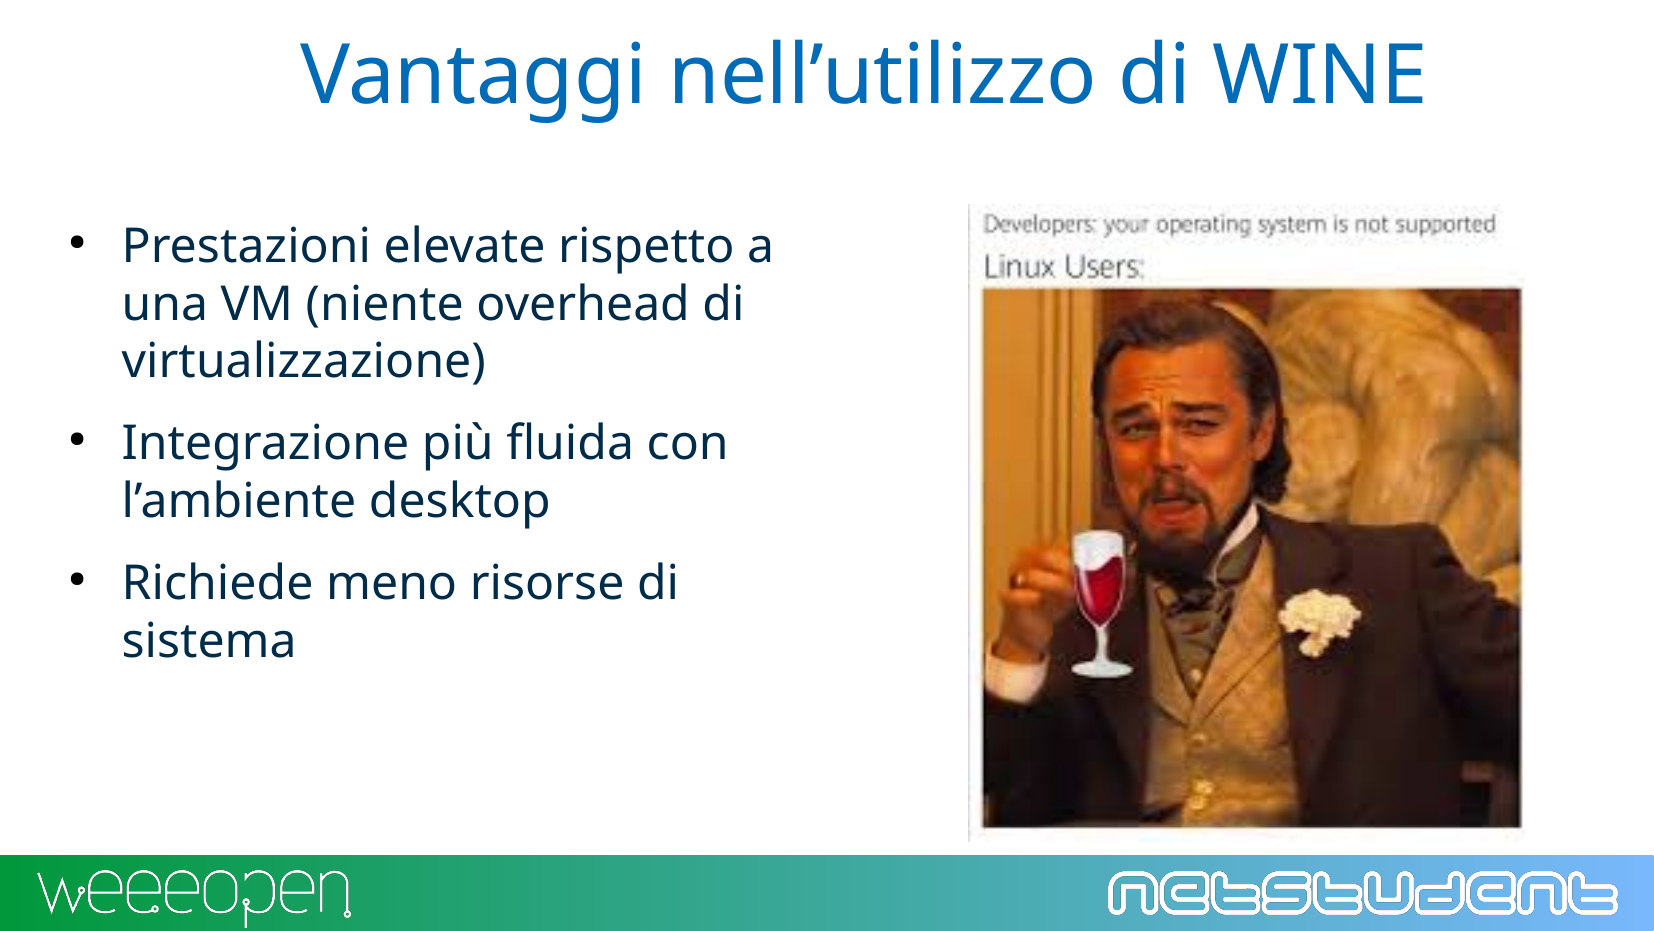

# Vantaggi nell’utilizzo di WINE
Prestazioni elevate rispetto a una VM (niente overhead di virtualizzazione)
Integrazione più fluida con l’ambiente desktop
Richiede meno risorse di sistema